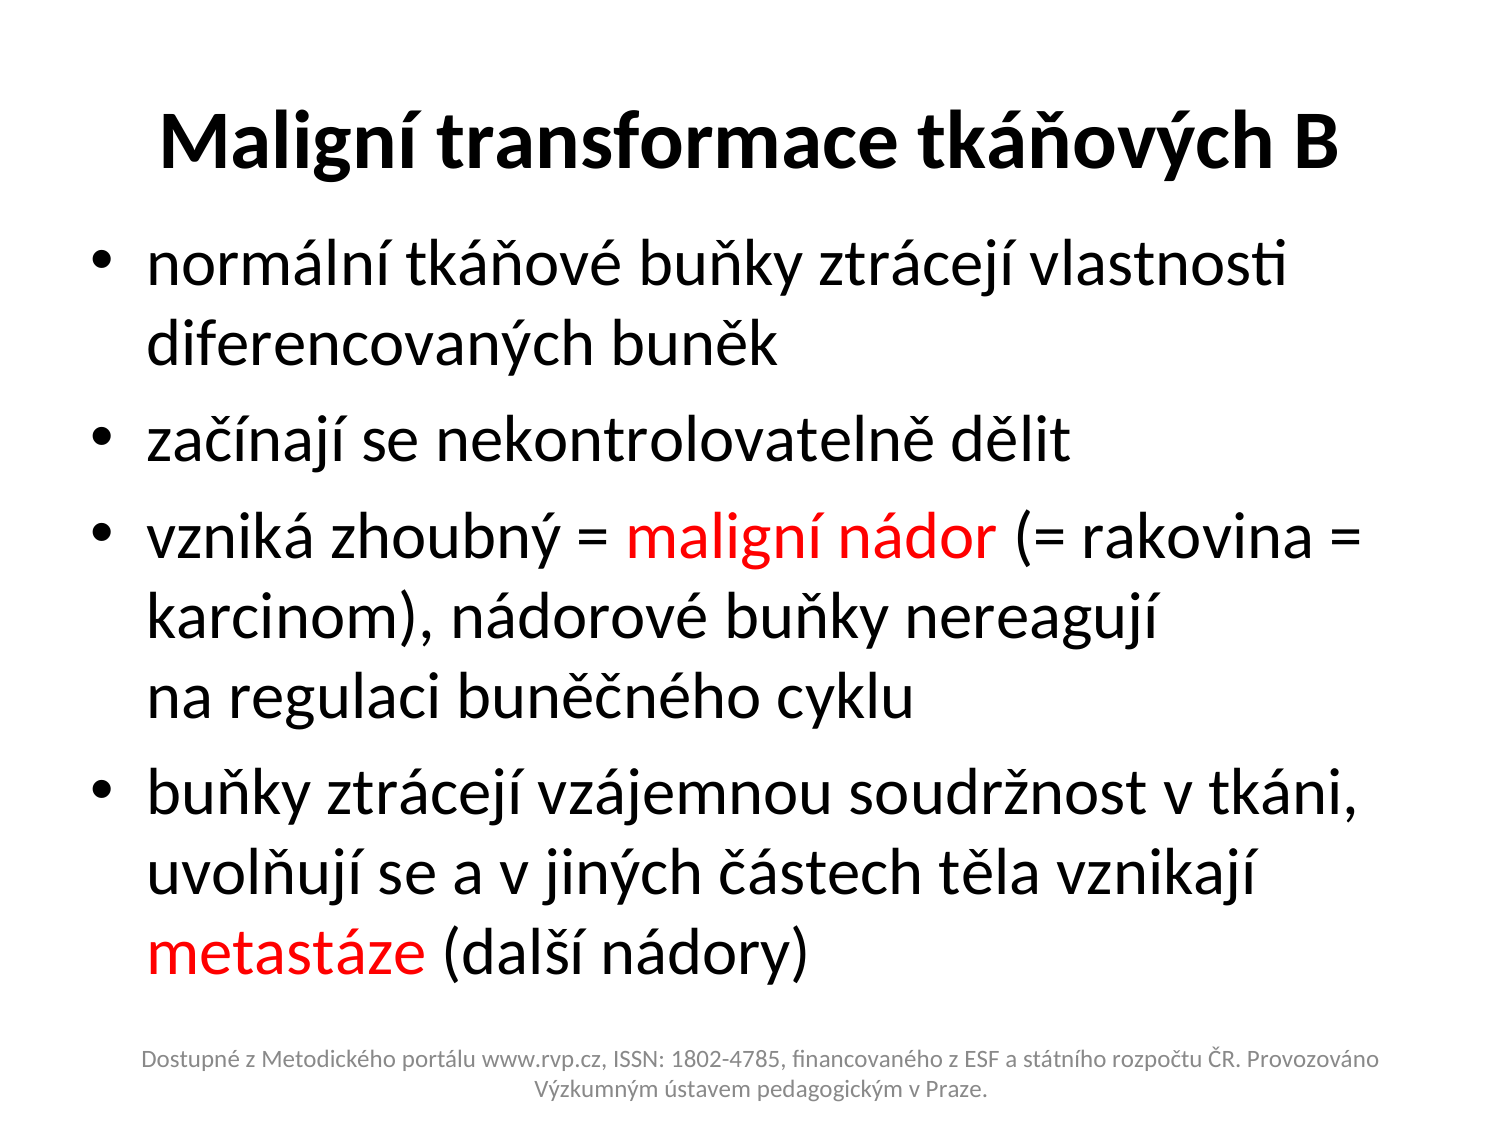

# Maligní transformace tkáňových B
normální tkáňové buňky ztrácejí vlastnosti diferencovaných buněk
začínají se nekontrolovatelně dělit
vzniká zhoubný = maligní nádor (= rakovina = karcinom), nádorové buňky nereagují
na regulaci buněčného cyklu
buňky ztrácejí vzájemnou soudržnost v tkáni, uvolňují se a v jiných částech těla vznikají metastáze (další nádory)
Dostupné z Metodického portálu www.rvp.cz, ISSN: 1802-4785, financovaného z ESF a státního rozpočtu ČR. Provozováno Výzkumným ústavem pedagogickým v Praze.